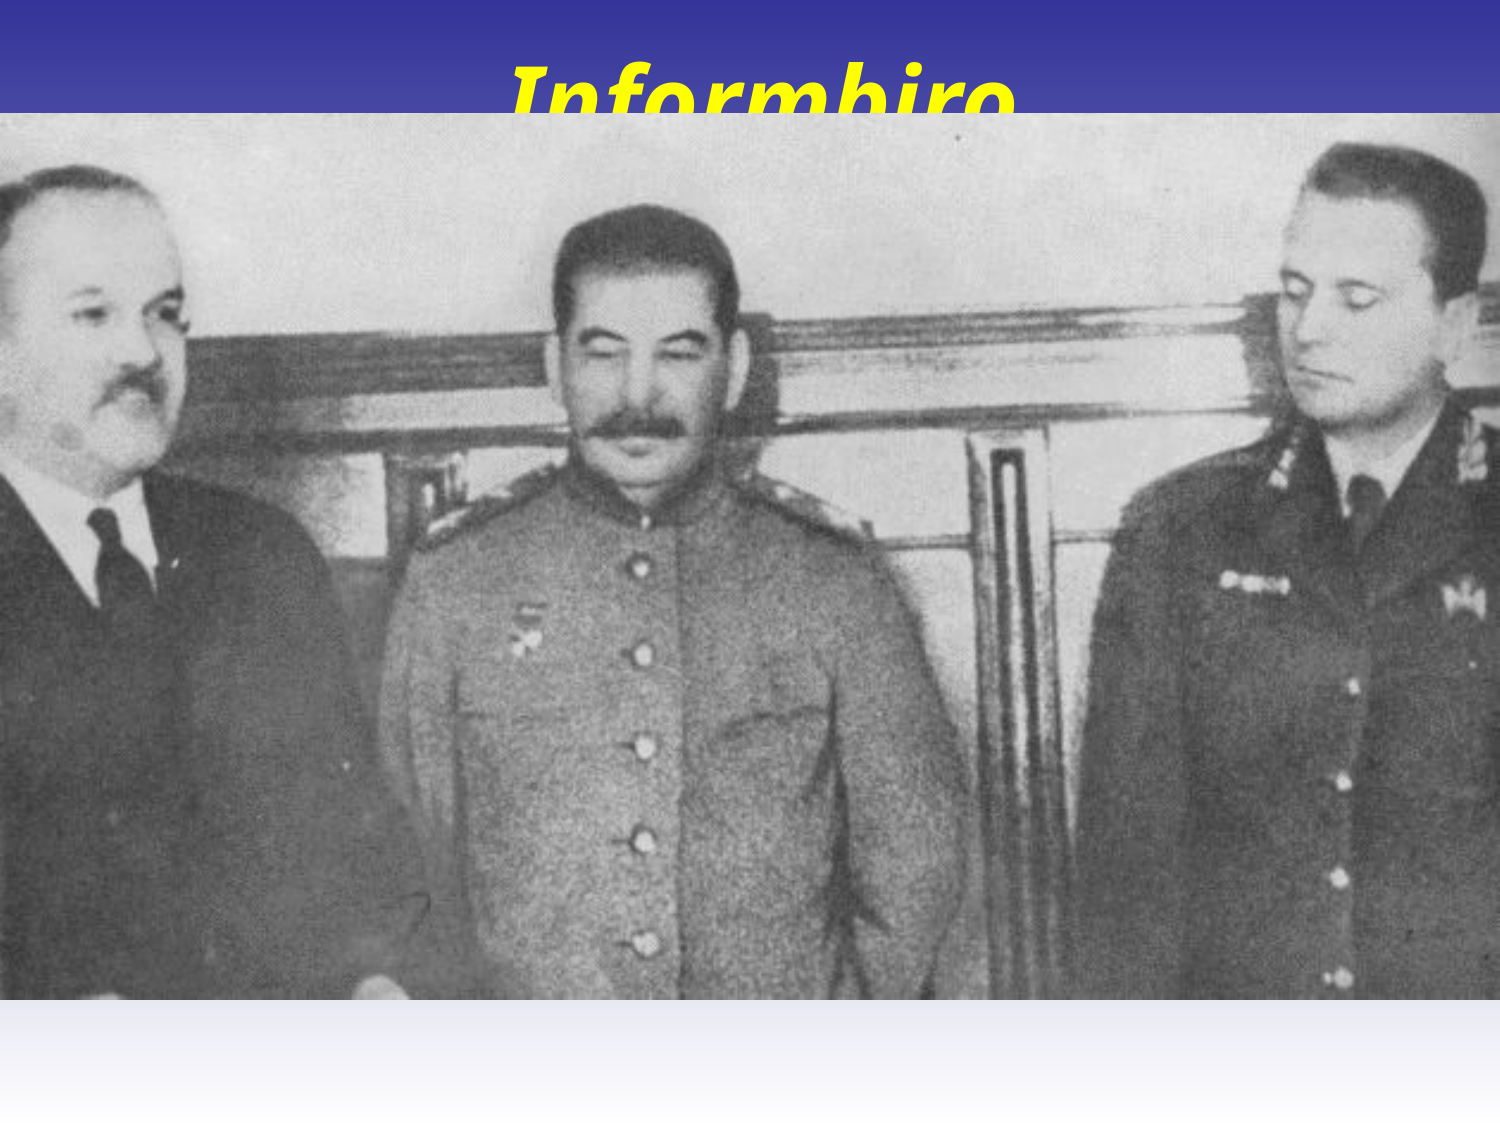

Informbiro
# Po 2. Svetovni vojni je prišlo do spora med Stalinom in Titom, kateri je vodil v informbiro krizo v kateri so v SZ in Jugoslaviji oblasti še veliko bolj zagrizeno iskale državne sovražnike in vohune.